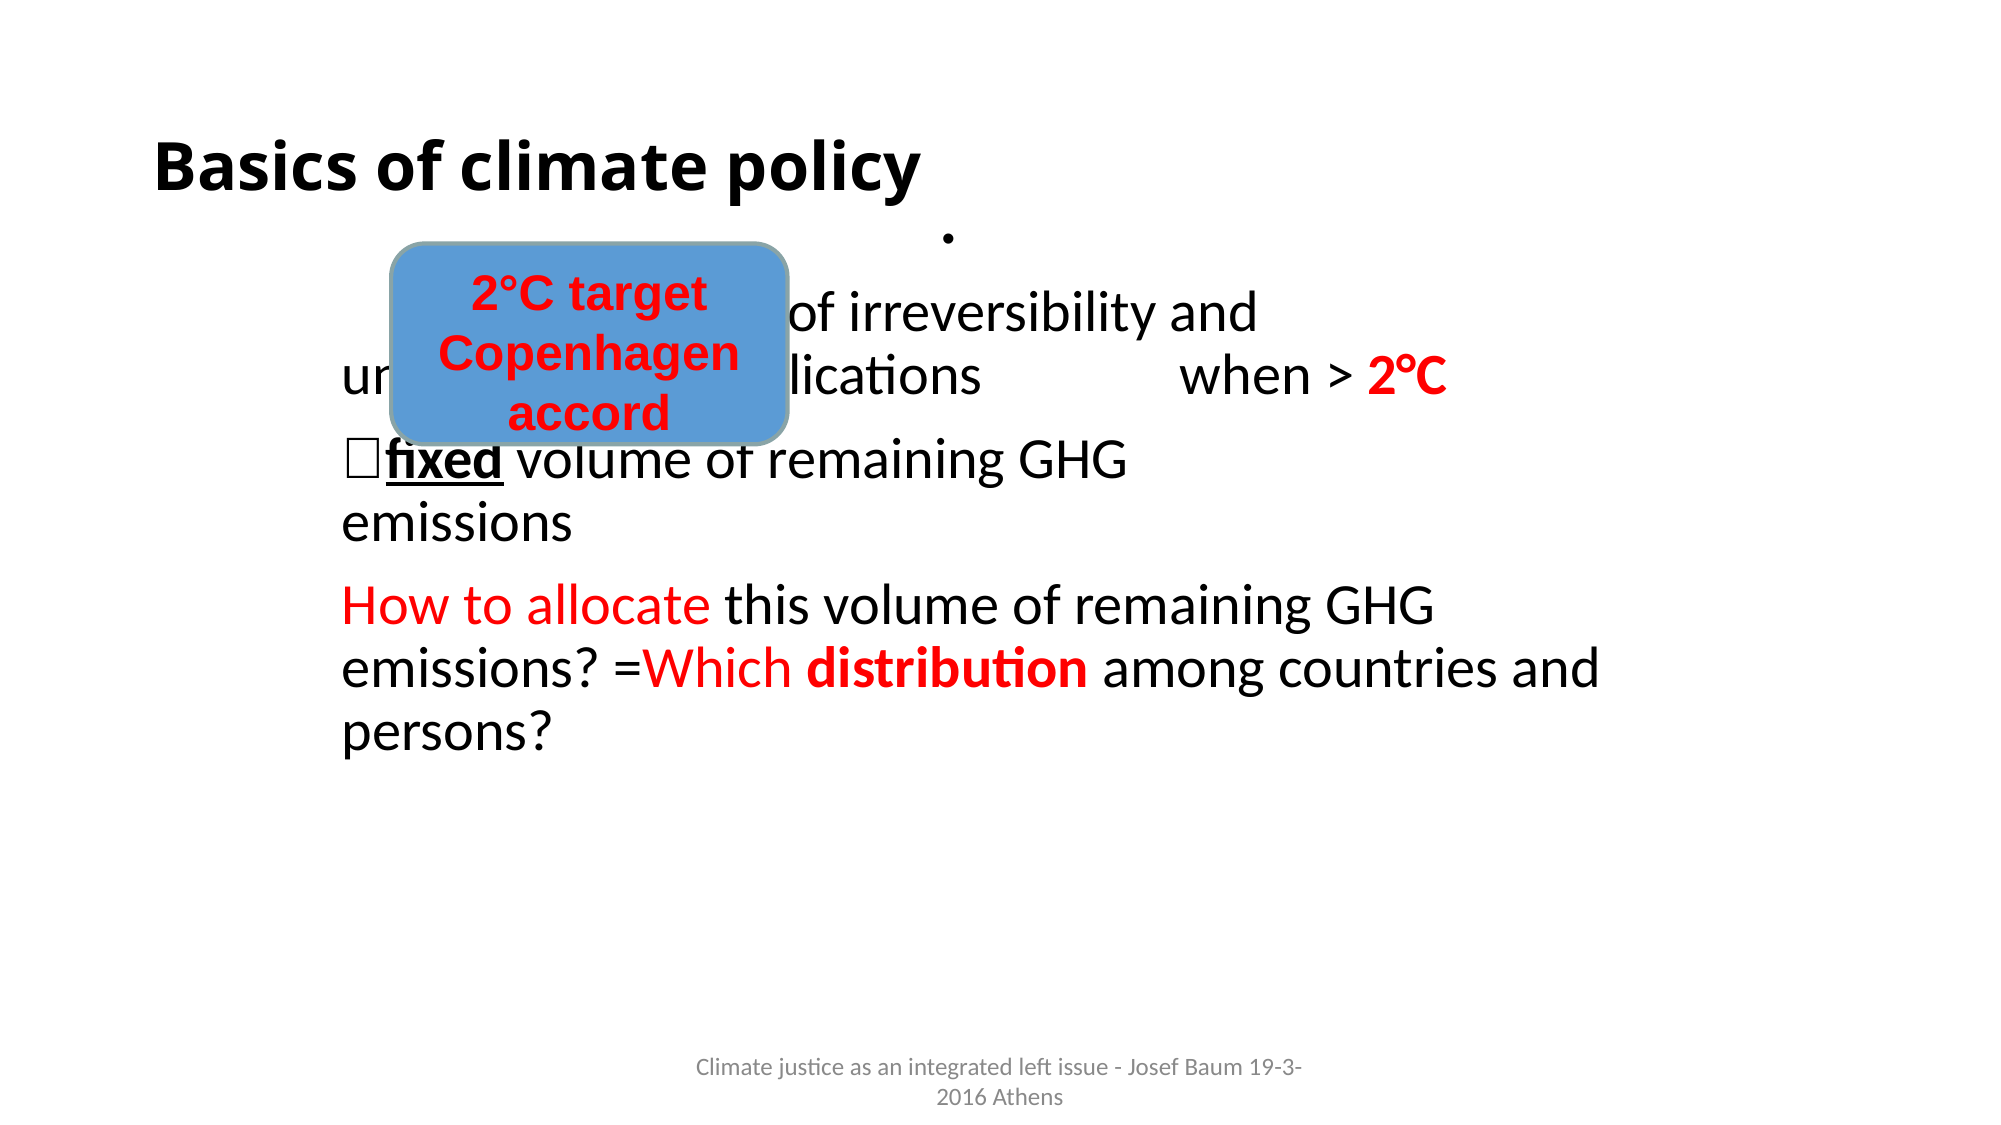

# Basics of climate policy
			 because of irreversibility and 			 uncontrollable implications 			 when > 2°C
fixed volume of remaining GHG 				 	emissions
How to allocate this volume of remaining GHG emissions? =Which distribution among countries and persons?
2°C target Copenhagen accord
Climate justice as an integrated left issue - Josef Baum 19-3-2016 Athens